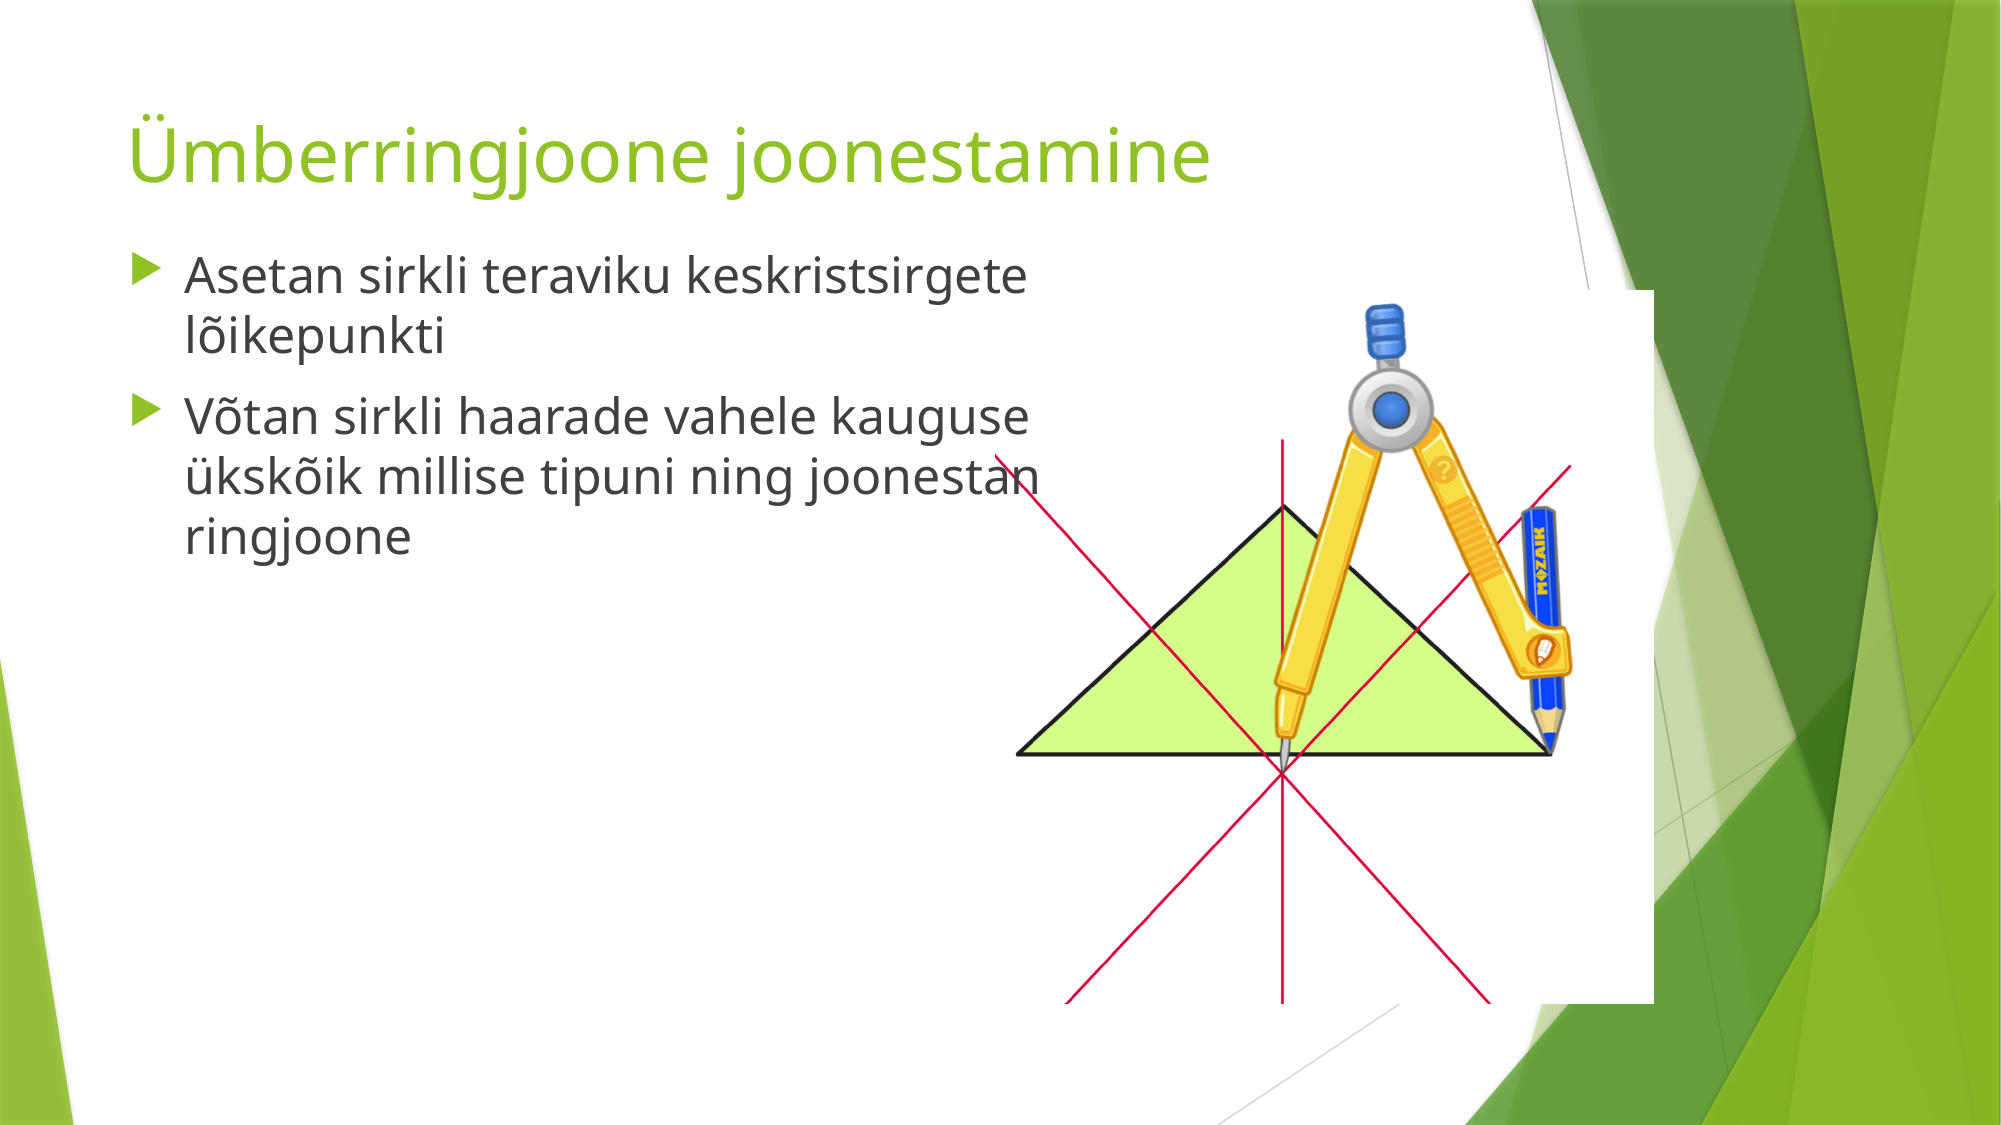

# Ümberringjoone joonestamine
Asetan sirkli teraviku keskristsirgete lõikepunkti
Võtan sirkli haarade vahele kauguse ükskõik millise tipuni ning joonestan ringjoone